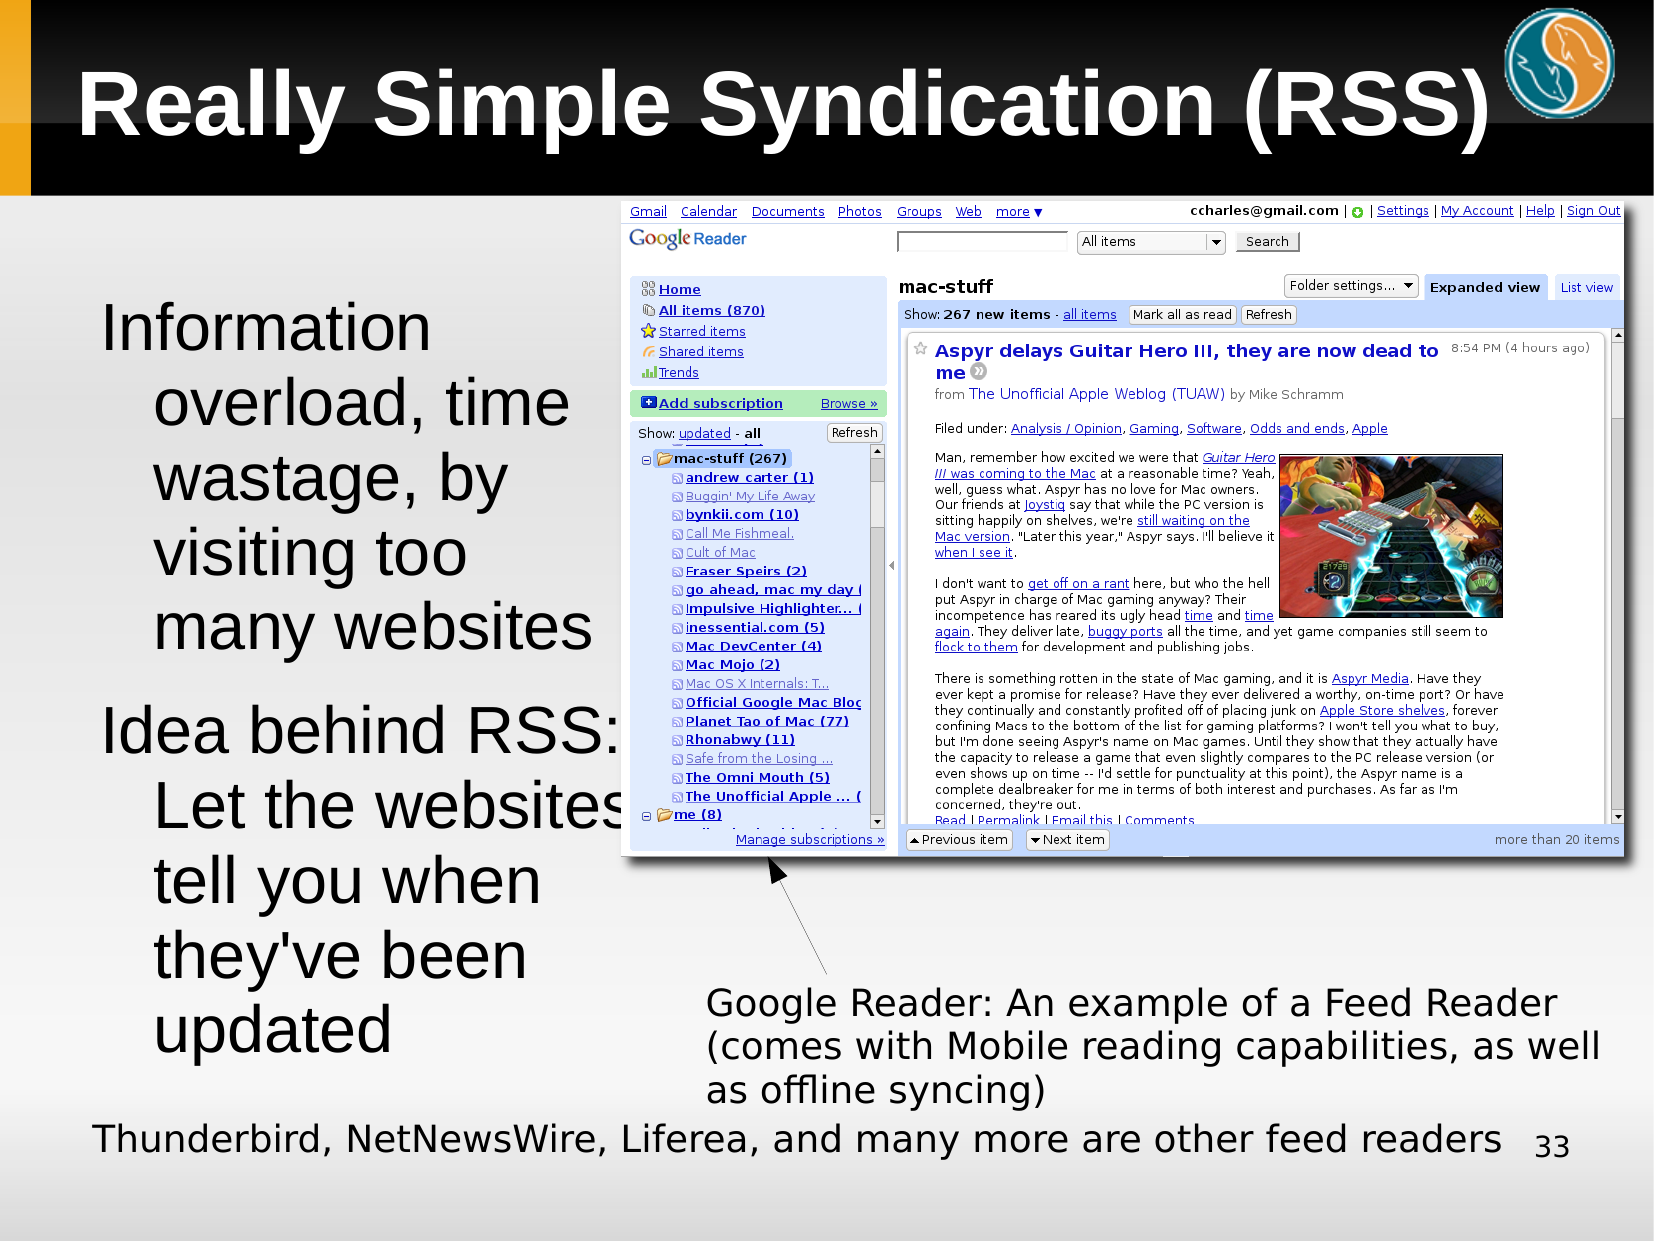

# Really Simple Syndication (RSS)
Information overload, time wastage, by visiting too many websites
Idea behind RSS: Let the websites tell you when they've been updated
Google Reader: An example of a Feed Reader
(comes with Mobile reading capabilities, as well
as offline syncing)
Thunderbird, NetNewsWire, Liferea, and many more are other feed readers
33